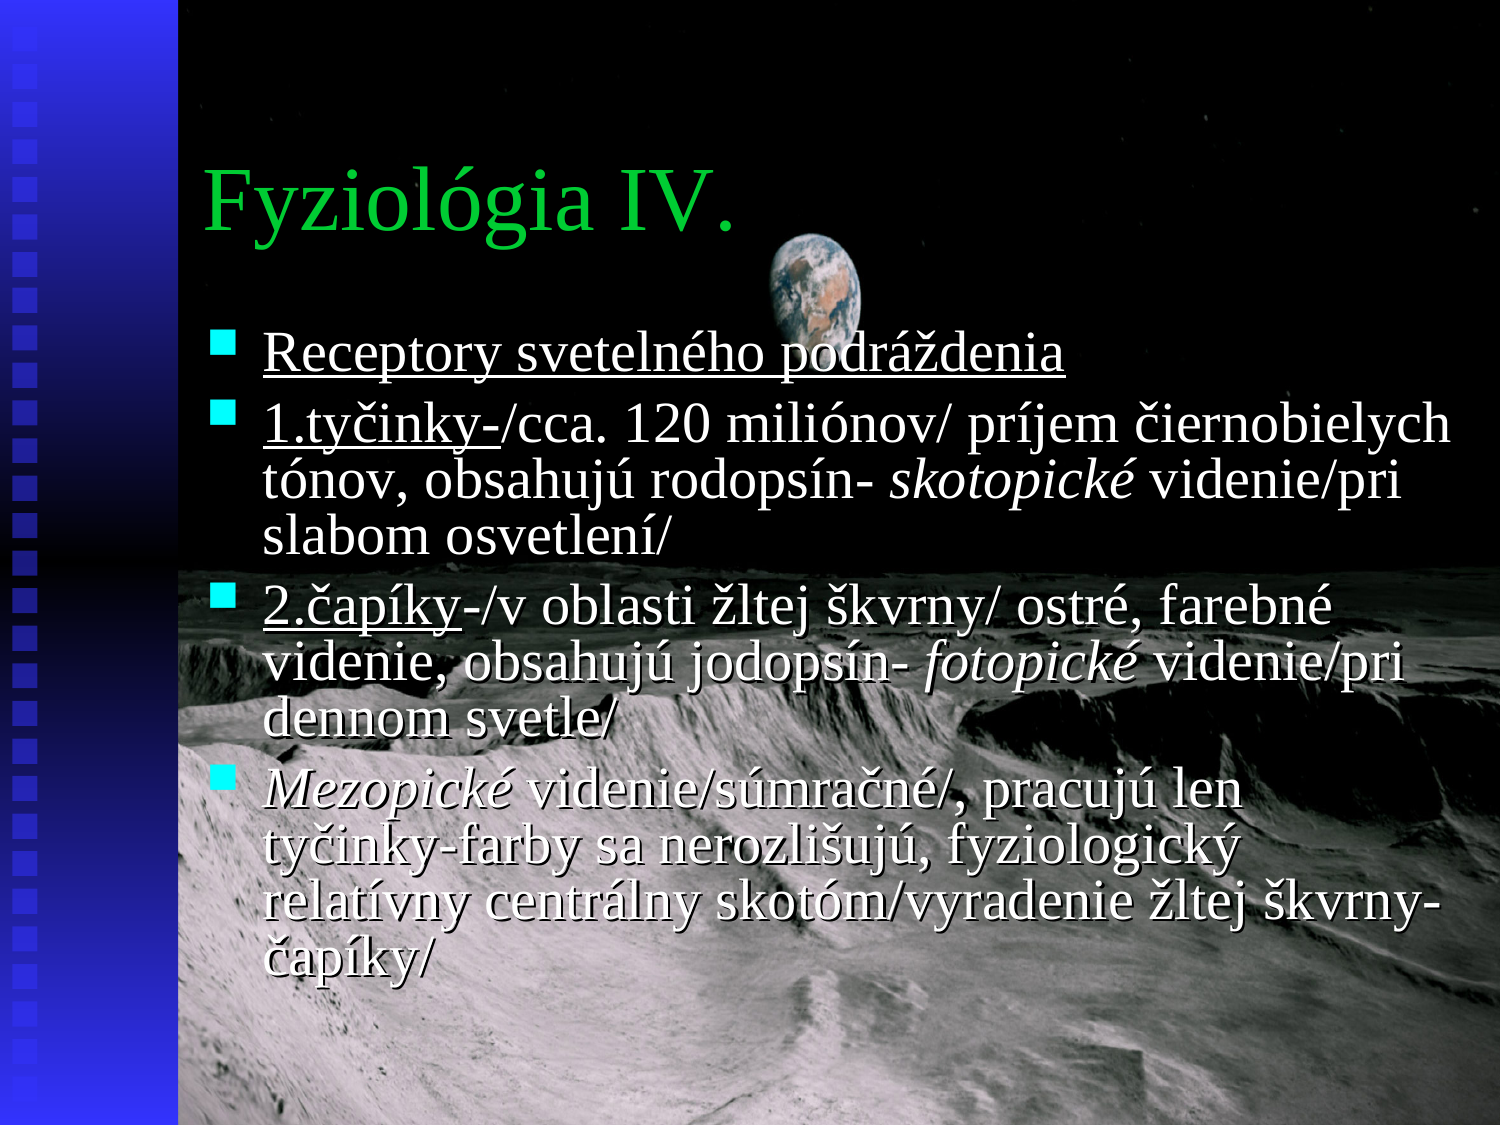

# Fyziológia IV.
Receptory svetelného podráždenia
1.tyčinky-/cca. 120 miliónov/ príjem čiernobielych tónov, obsahujú rodopsín- skotopické videnie/pri slabom osvetlení/
2.čapíky-/v oblasti žltej škvrny/ ostré, farebné videnie, obsahujú jodopsín- fotopické videnie/pri dennom svetle/
Mezopické videnie/súmračné/, pracujú len tyčinky-farby sa nerozlišujú, fyziologický relatívny centrálny skotóm/vyradenie žltej škvrny-čapíky/